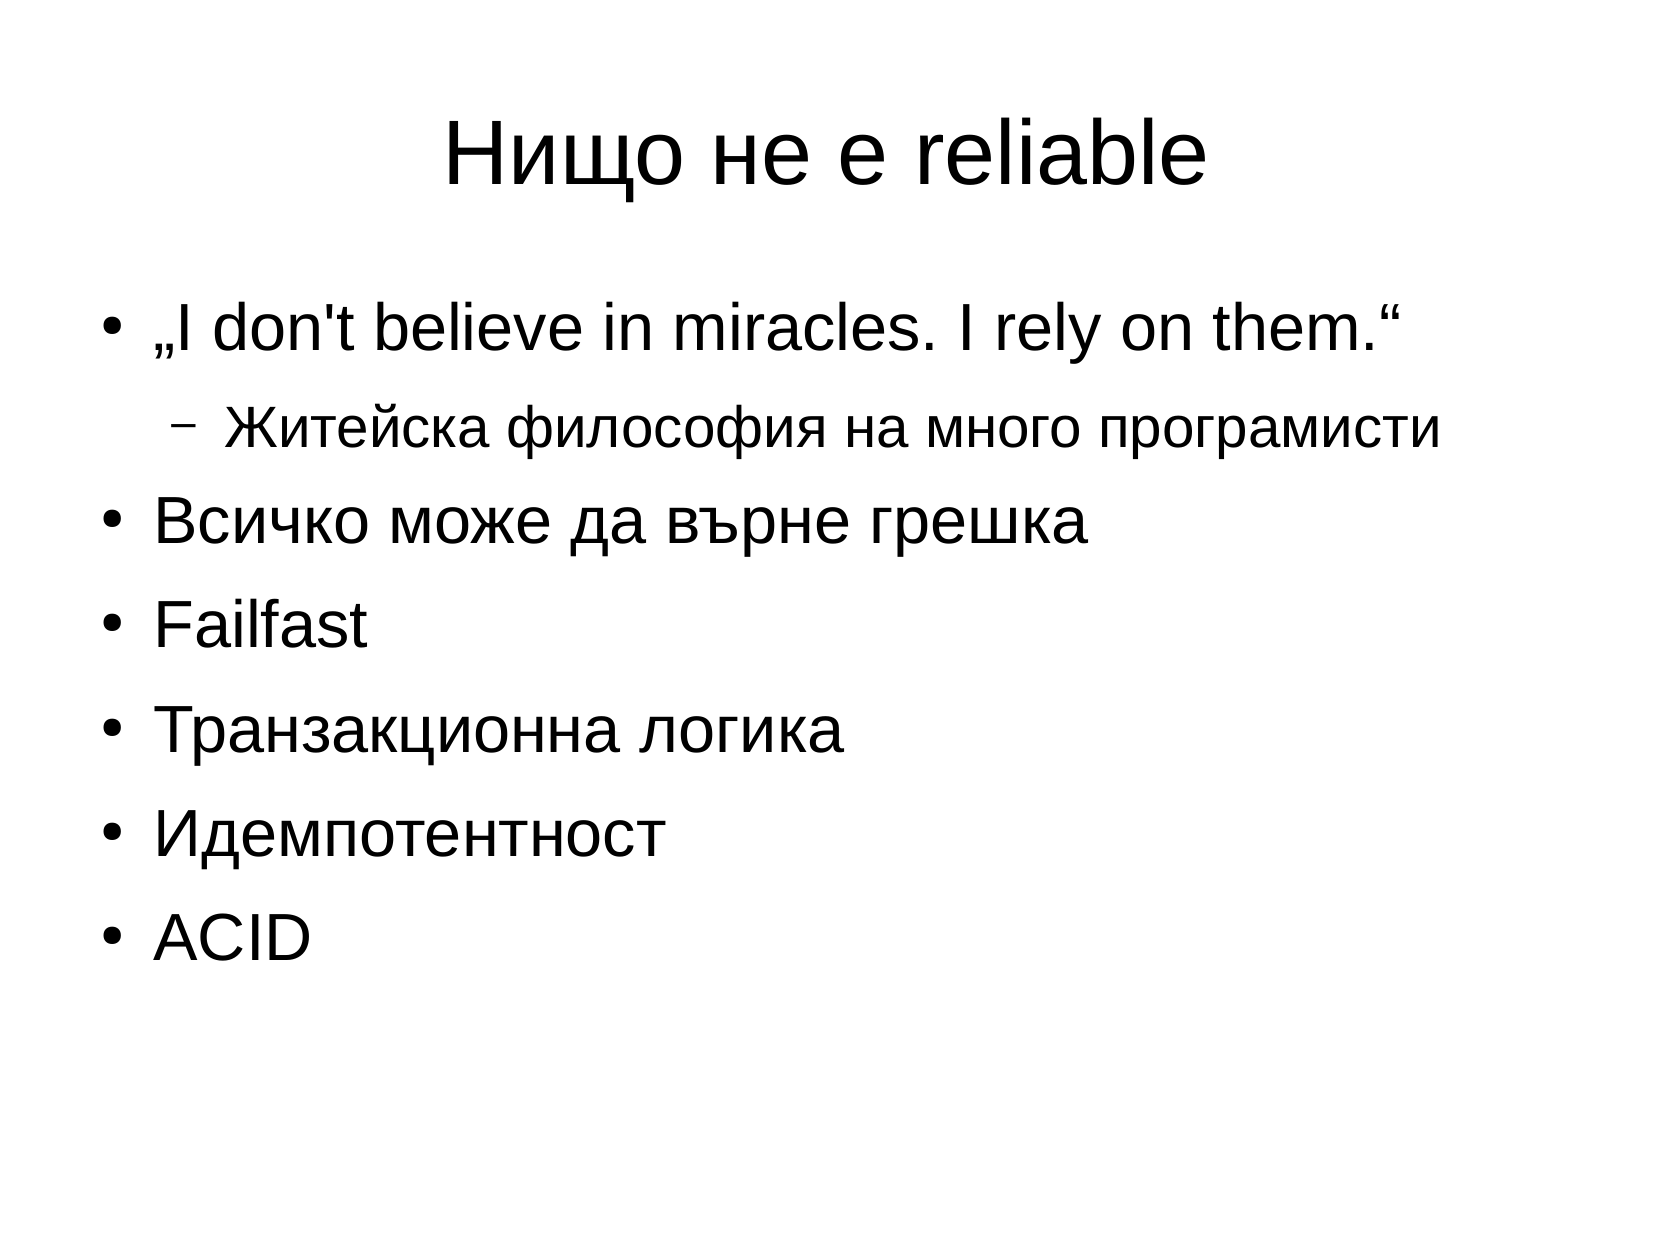

# Нищо не е reliable
„I don't believe in miracles. I rely on them.“
Житейска философия на много програмисти
Всичко може да върне грешка
Failfast
Транзакционна логика
Идемпотентност
ACID